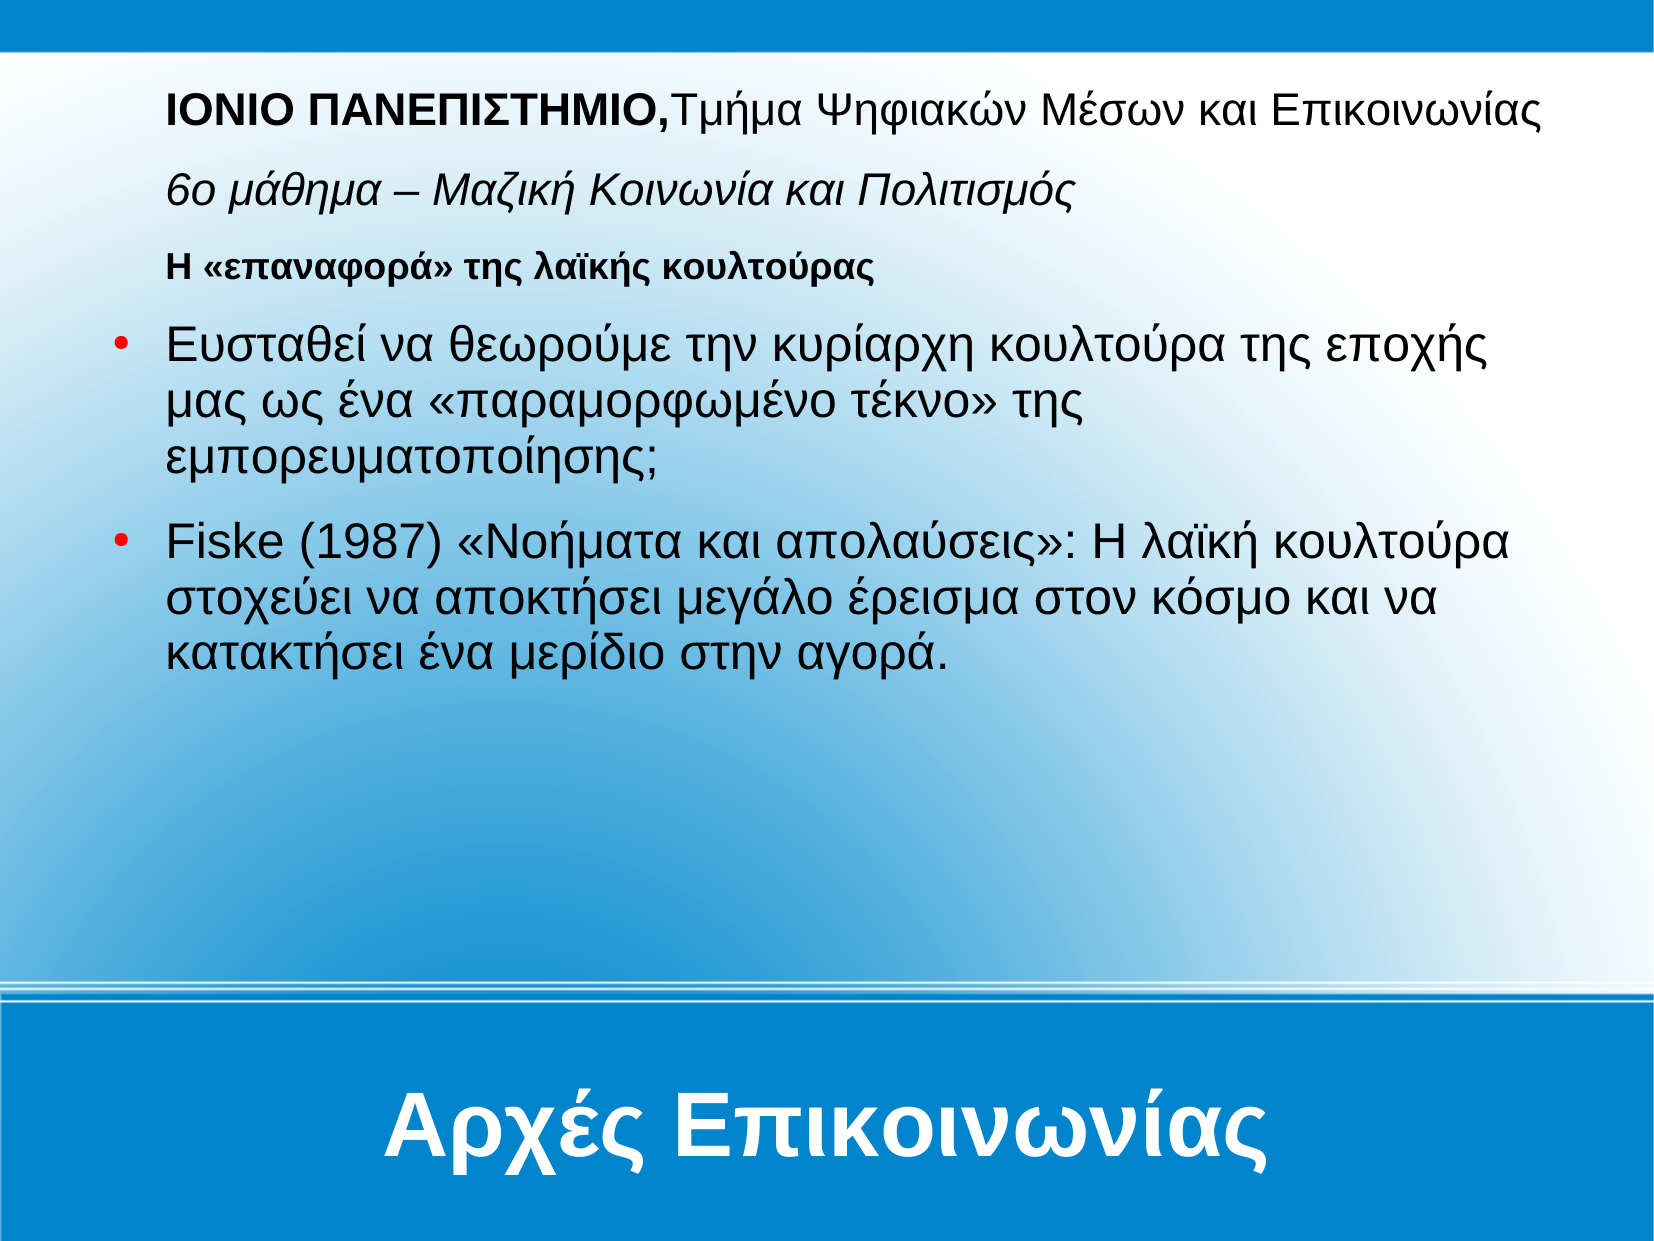

ΙΟΝΙΟ ΠΑΝΕΠΙΣΤΗΜΙΟ,Τμήμα Ψηφιακών Μέσων και Επικοινωνίας
6ο μάθημα – Μαζική Κοινωνία και Πολιτισμός
Η «επαναφορά» της λαϊκής κουλτούρας
Ευσταθεί να θεωρούμε την κυρίαρχη κουλτούρα της εποχής μας ως ένα «παραμορφωμένο τέκνο» της εμπορευματοποίησης;
Fiske (1987) «Νοήματα και απολαύσεις»: Η λαϊκή κουλτούρα στοχεύει να αποκτήσει μεγάλο έρεισμα στον κόσμο και να κατακτήσει ένα μερίδιο στην αγορά.
# Αρχές Επικοινωνίας